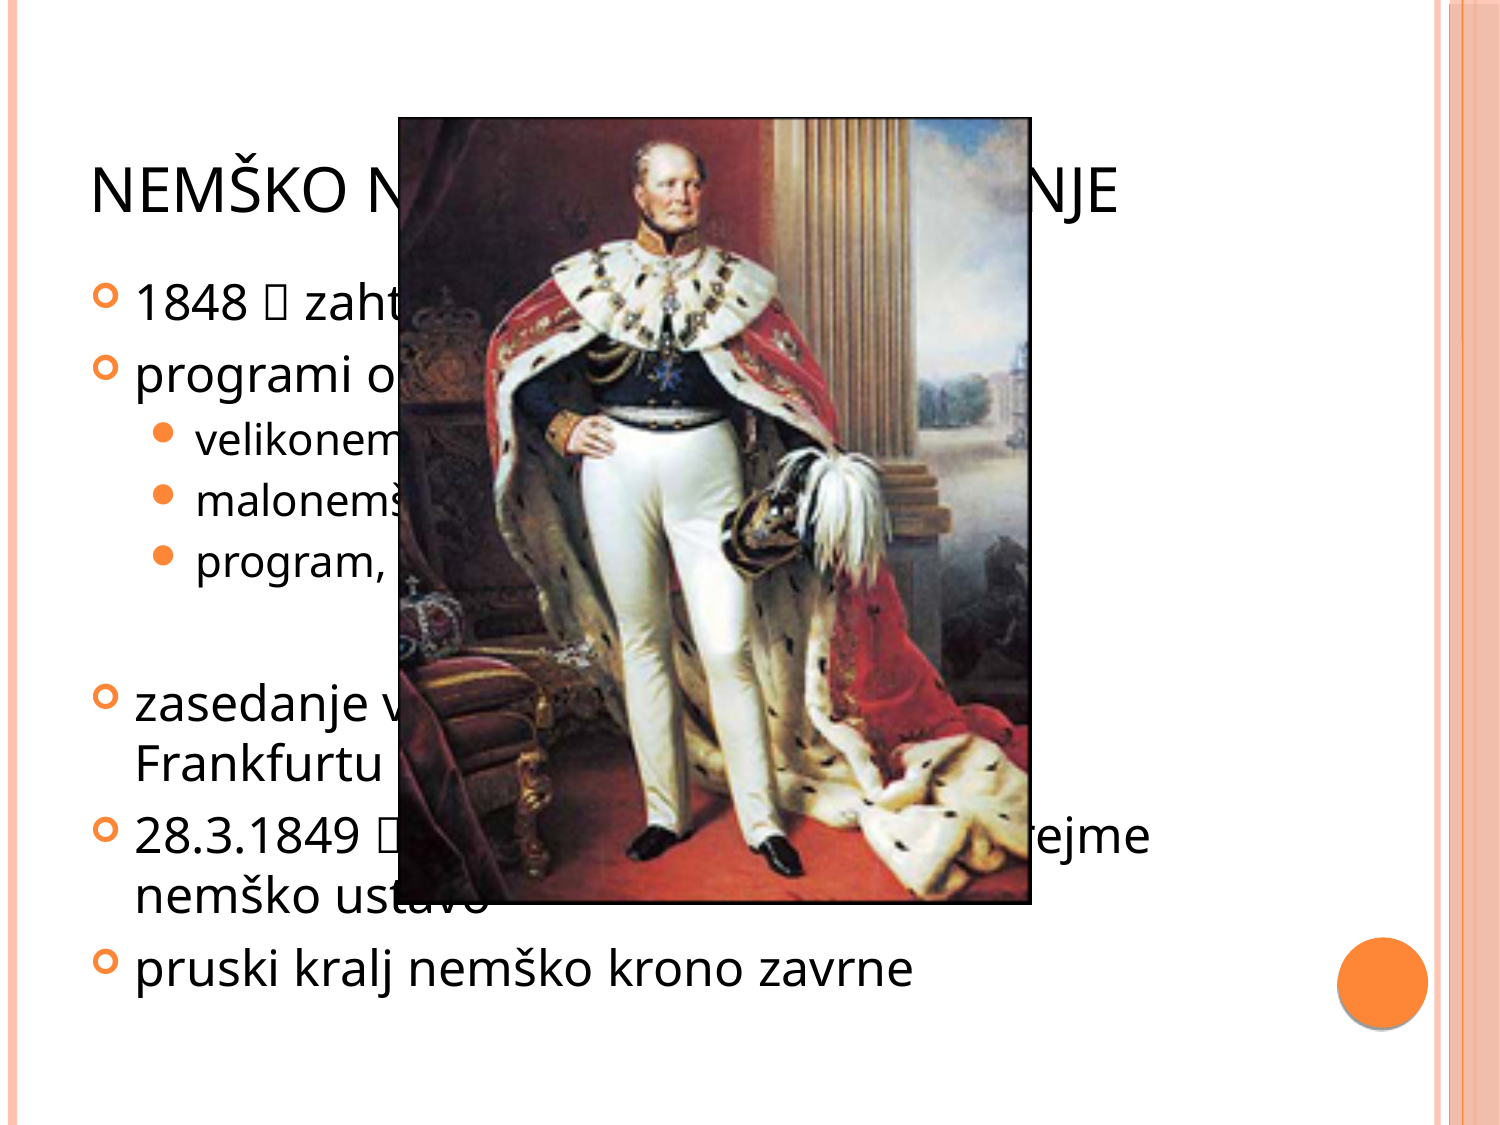

# NEMŠKO NACIONALNO VPRAŠANJE
1848  zahteve po vsenemški združitvi
programi o združitvi:
velikonemški,
malonemški in
program, ki vidi Nemčijo kot republiko.
zasedanje vsenemškega parlamenta v Frankfurtu
28.3.1849  frankfurtski parlament sprejme nemško ustavo
pruski kralj nemško krono zavrne